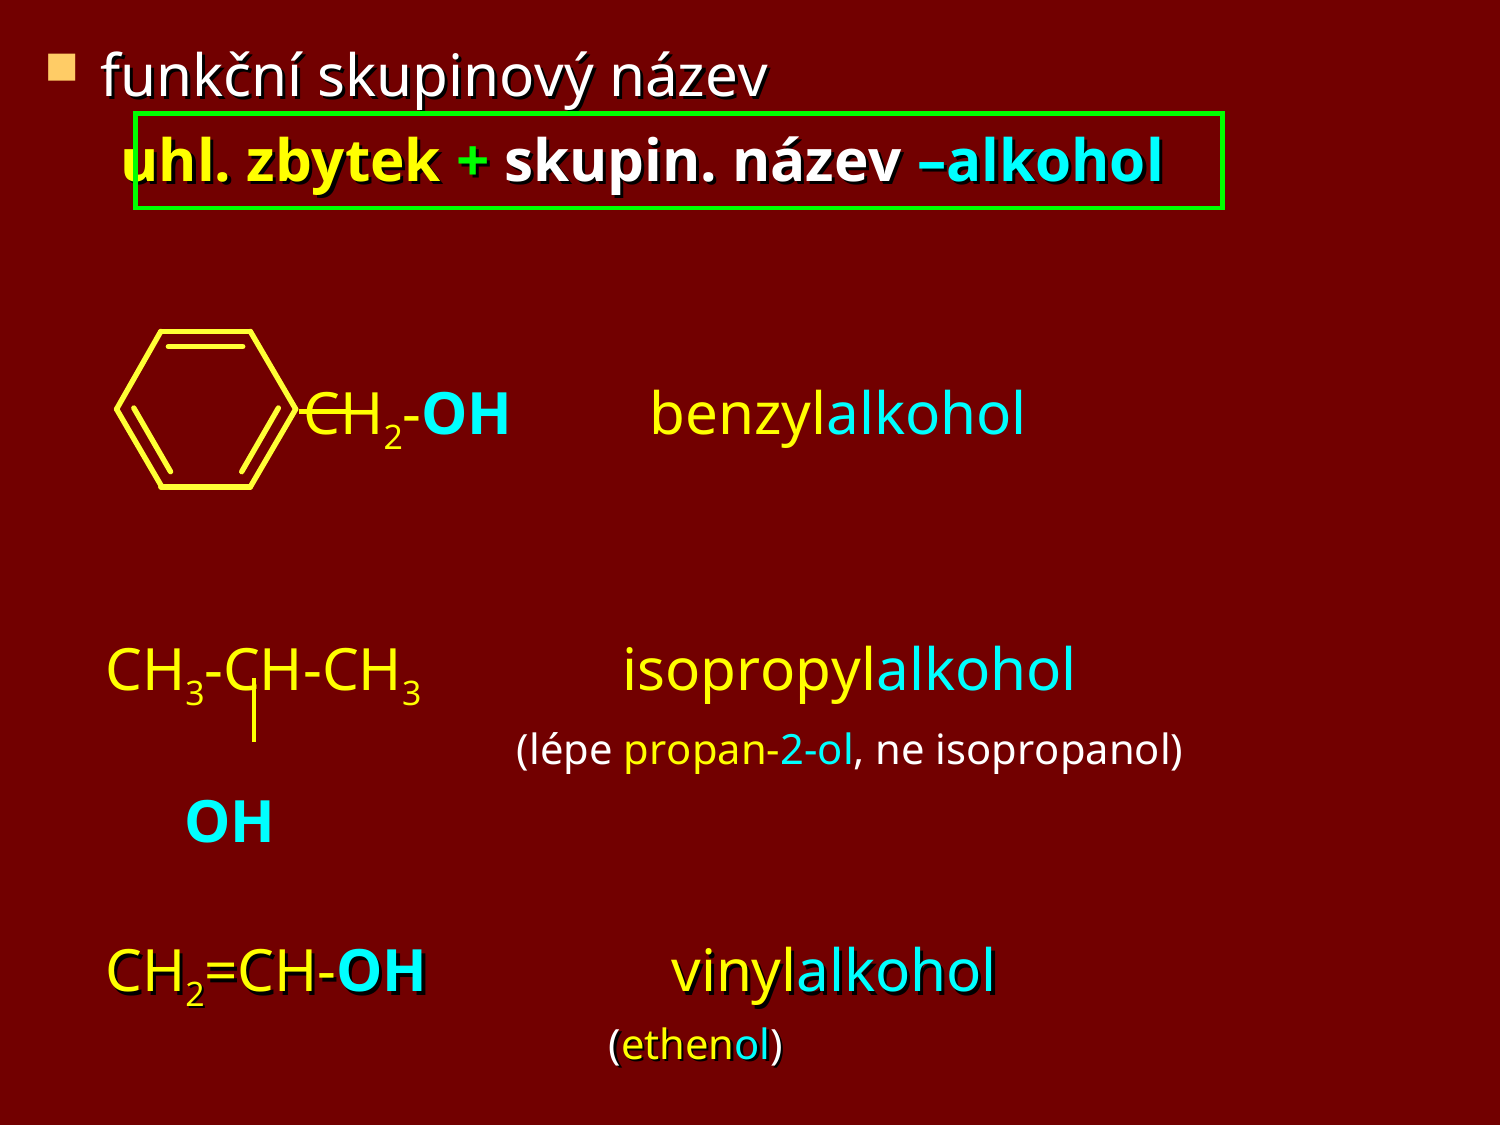

#
funkční skupinový název
 uhl. zbytek + skupin. název –alkohol
 CH2-OH benzylalkohol
 CH3-CH-CH3 isopropylalkohol
 (lépe propan-2-ol, ne isopropanol)
 OH
 CH2=CH-OH vinylalkohol
 (ethenol)